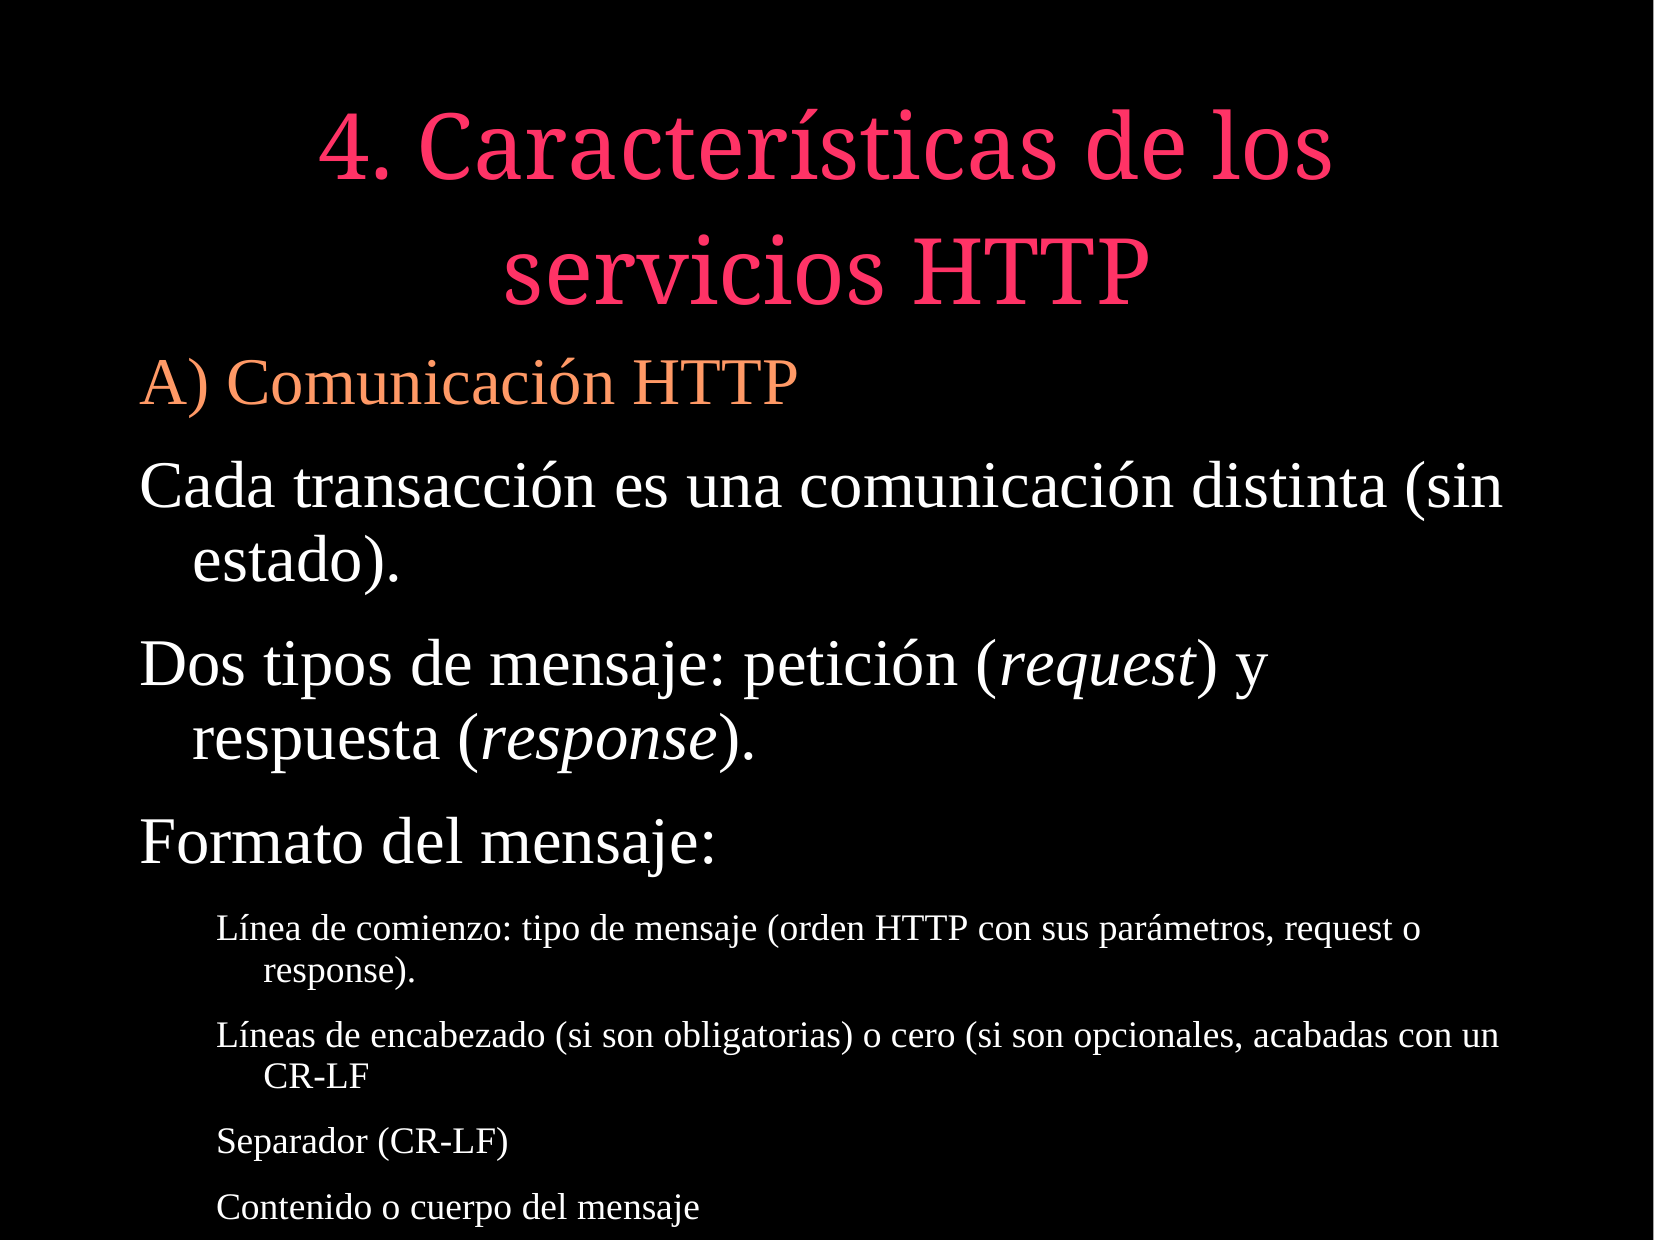

# 4. Características de los servicios HTTP
A) Comunicación HTTP
Cada transacción es una comunicación distinta (sin estado).
Dos tipos de mensaje: petición (request) y respuesta (response).
Formato del mensaje:
Línea de comienzo: tipo de mensaje (orden HTTP con sus parámetros, request o response).
Líneas de encabezado (si son obligatorias) o cero (si son opcionales, acabadas con un CR-LF
Separador (CR-LF)
Contenido o cuerpo del mensaje